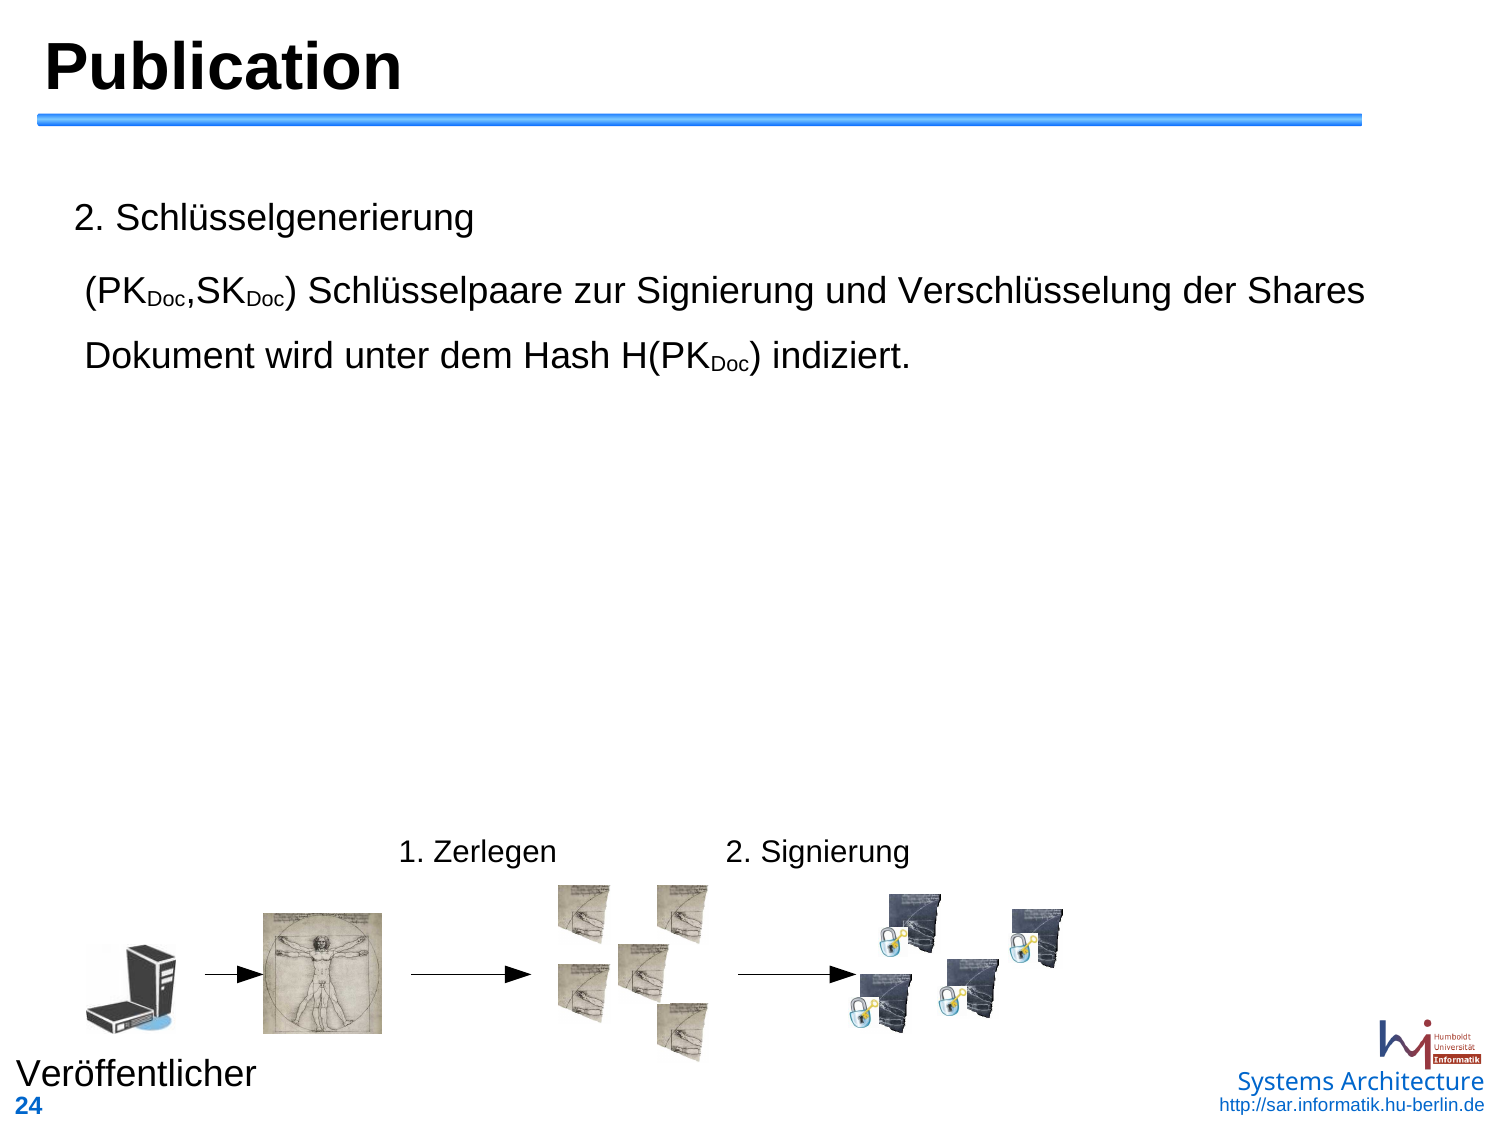

# Publication
2. Schlüsselgenerierung
 (PKDoc,SKDoc) Schlüsselpaare zur Signierung und Verschlüsselung der Shares
 Dokument wird unter dem Hash H(PKDoc) indiziert.
1. Zerlegen
2. Signierung
Veröffentlicher